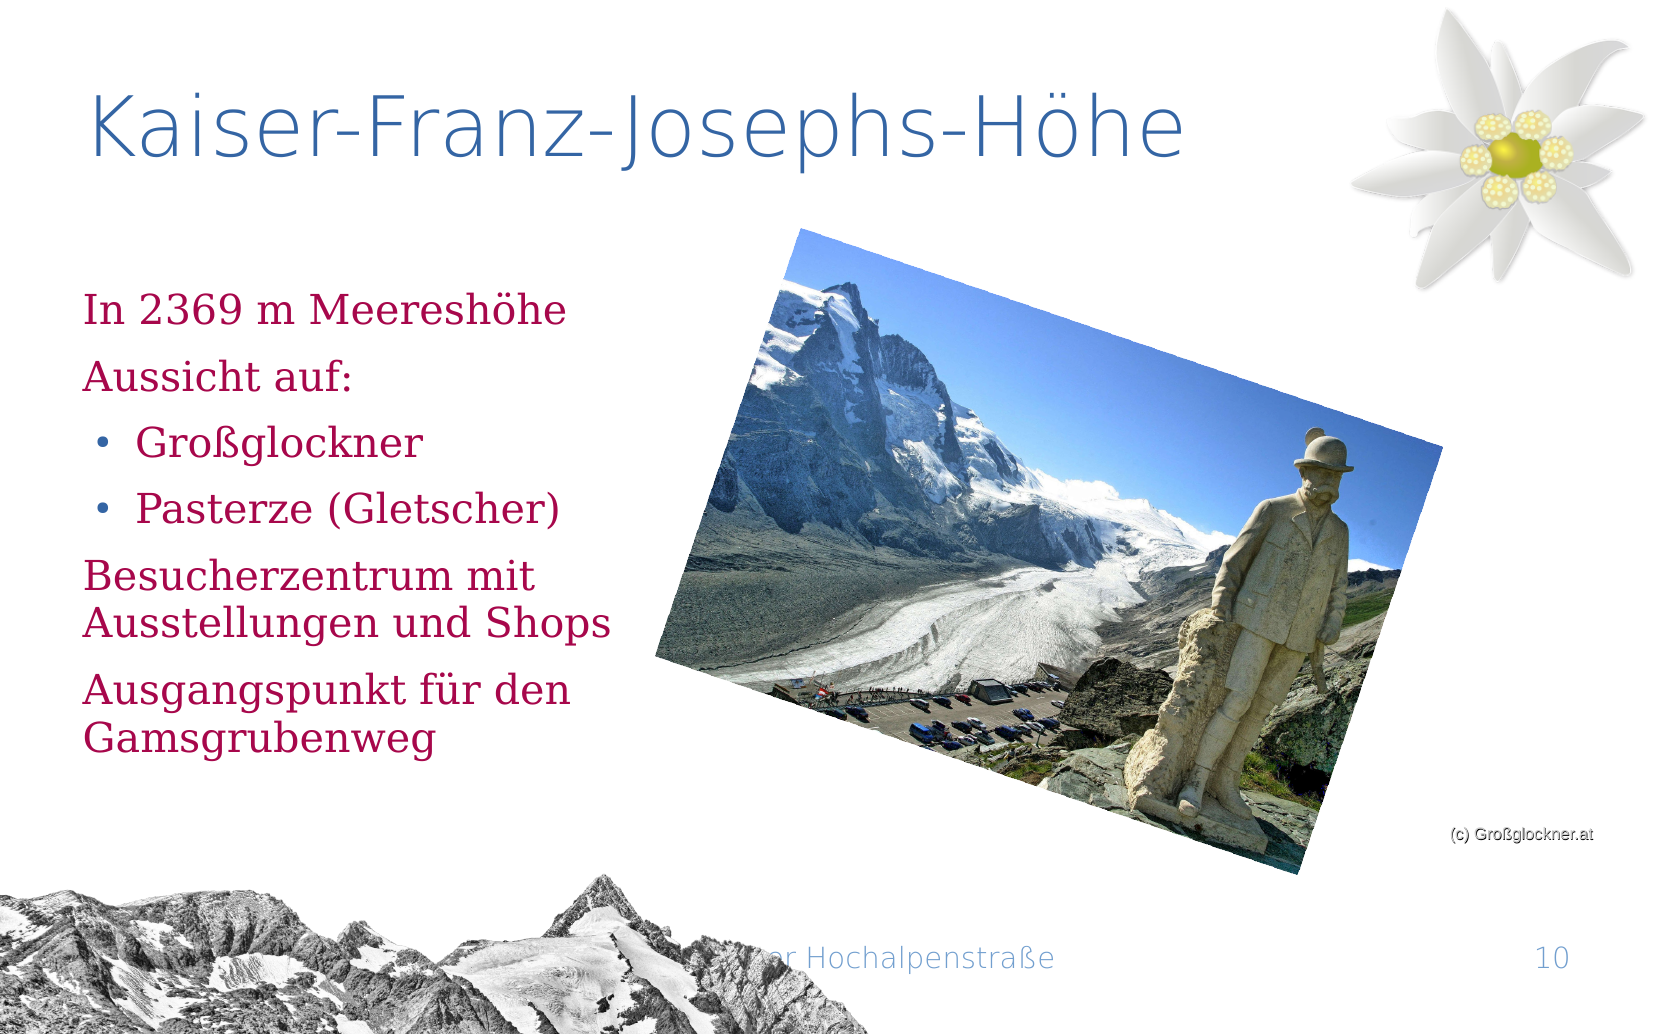

# Kaiser-Franz-Josephs-Höhe
In 2369 m Meereshöhe
Aussicht auf:
Großglockner
Pasterze (Gletscher)
Besucherzentrum mit Ausstellungen und Shops
Ausgangspunkt für den Gamsgrubenweg
(c) Großglockner.at
Großglockner Hochalpenstraße
10